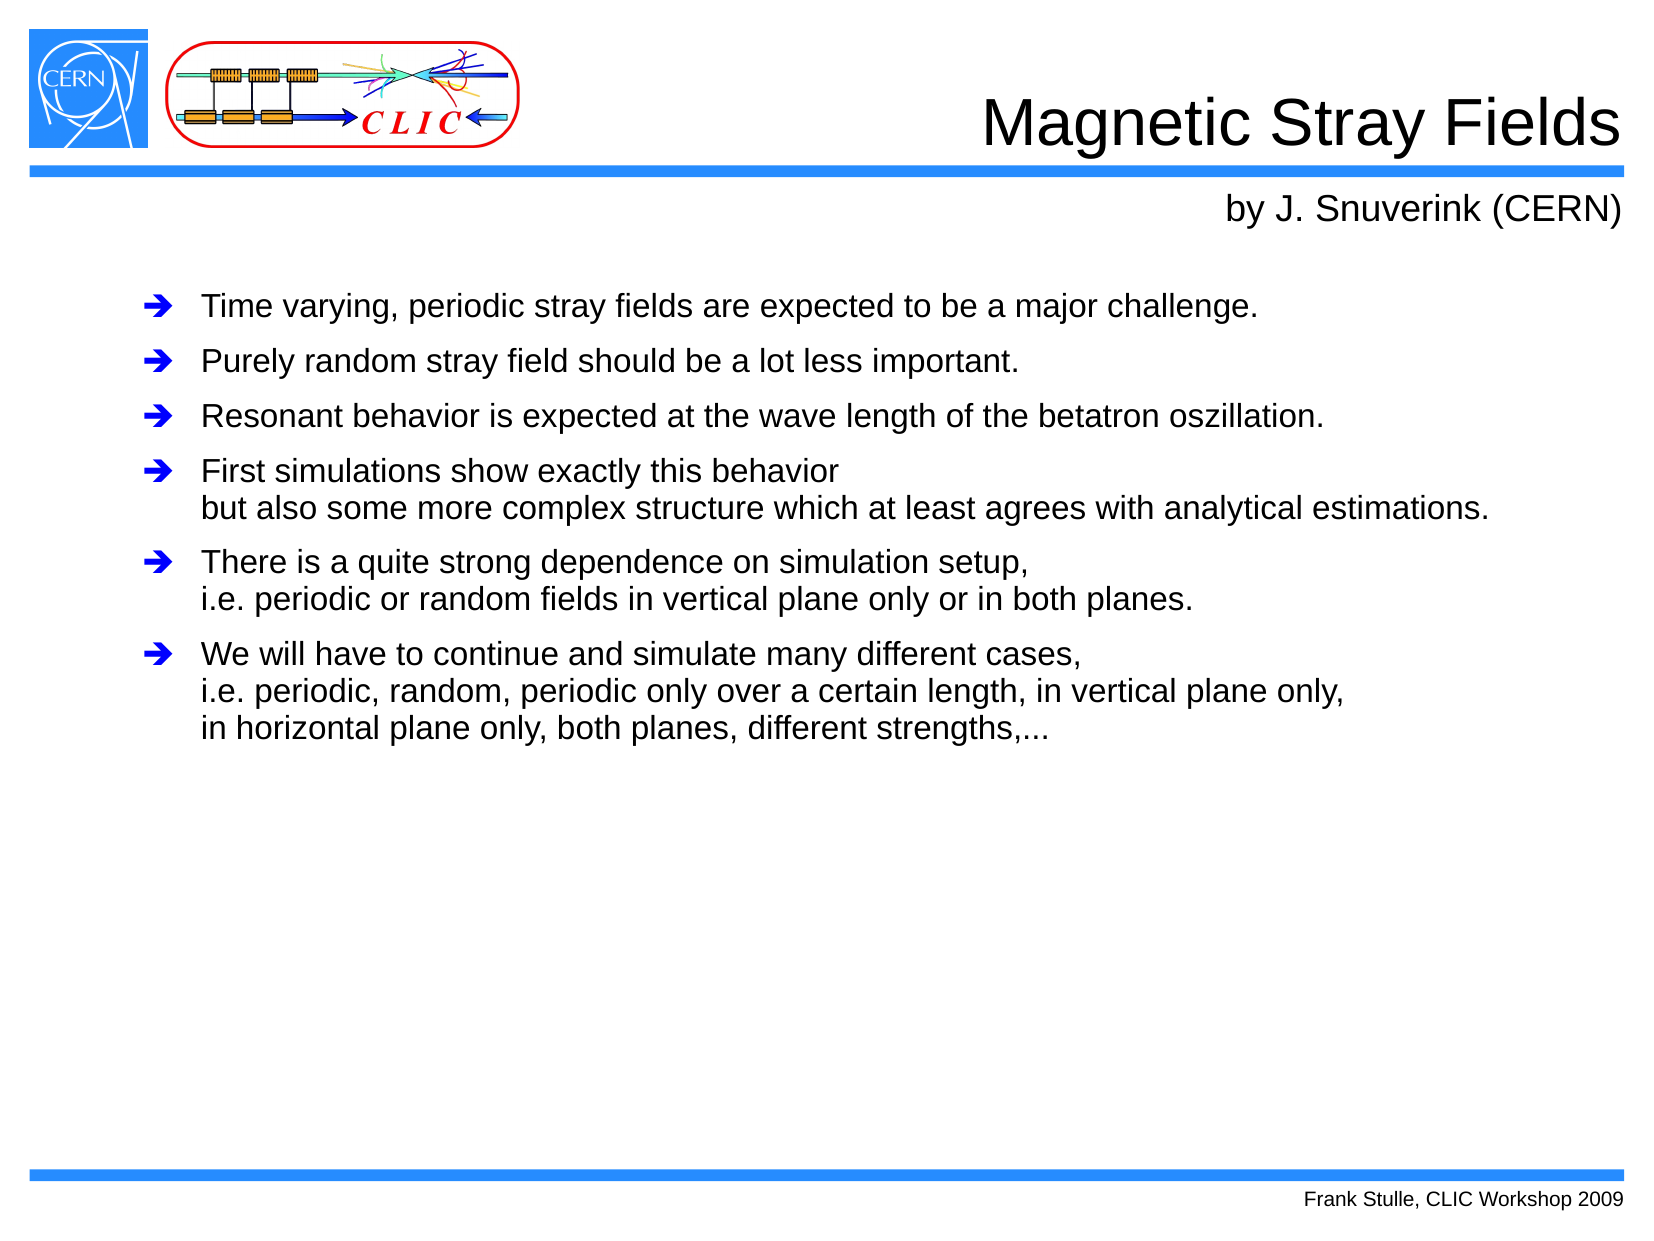

# Magnetic Stray Fields
by J. Snuverink (CERN)
	Time varying, periodic stray fields are expected to be a major challenge.
	Purely random stray field should be a lot less important.
	Resonant behavior is expected at the wave length of the betatron oszillation.
	First simulations show exactly this behavior
	but also some more complex structure which at least agrees with analytical estimations.
	There is a quite strong dependence on simulation setup,
	i.e. periodic or random fields in vertical plane only or in both planes.
	We will have to continue and simulate many different cases,
	i.e. periodic, random, periodic only over a certain length, in vertical plane only,
	in horizontal plane only, both planes, different strengths,...